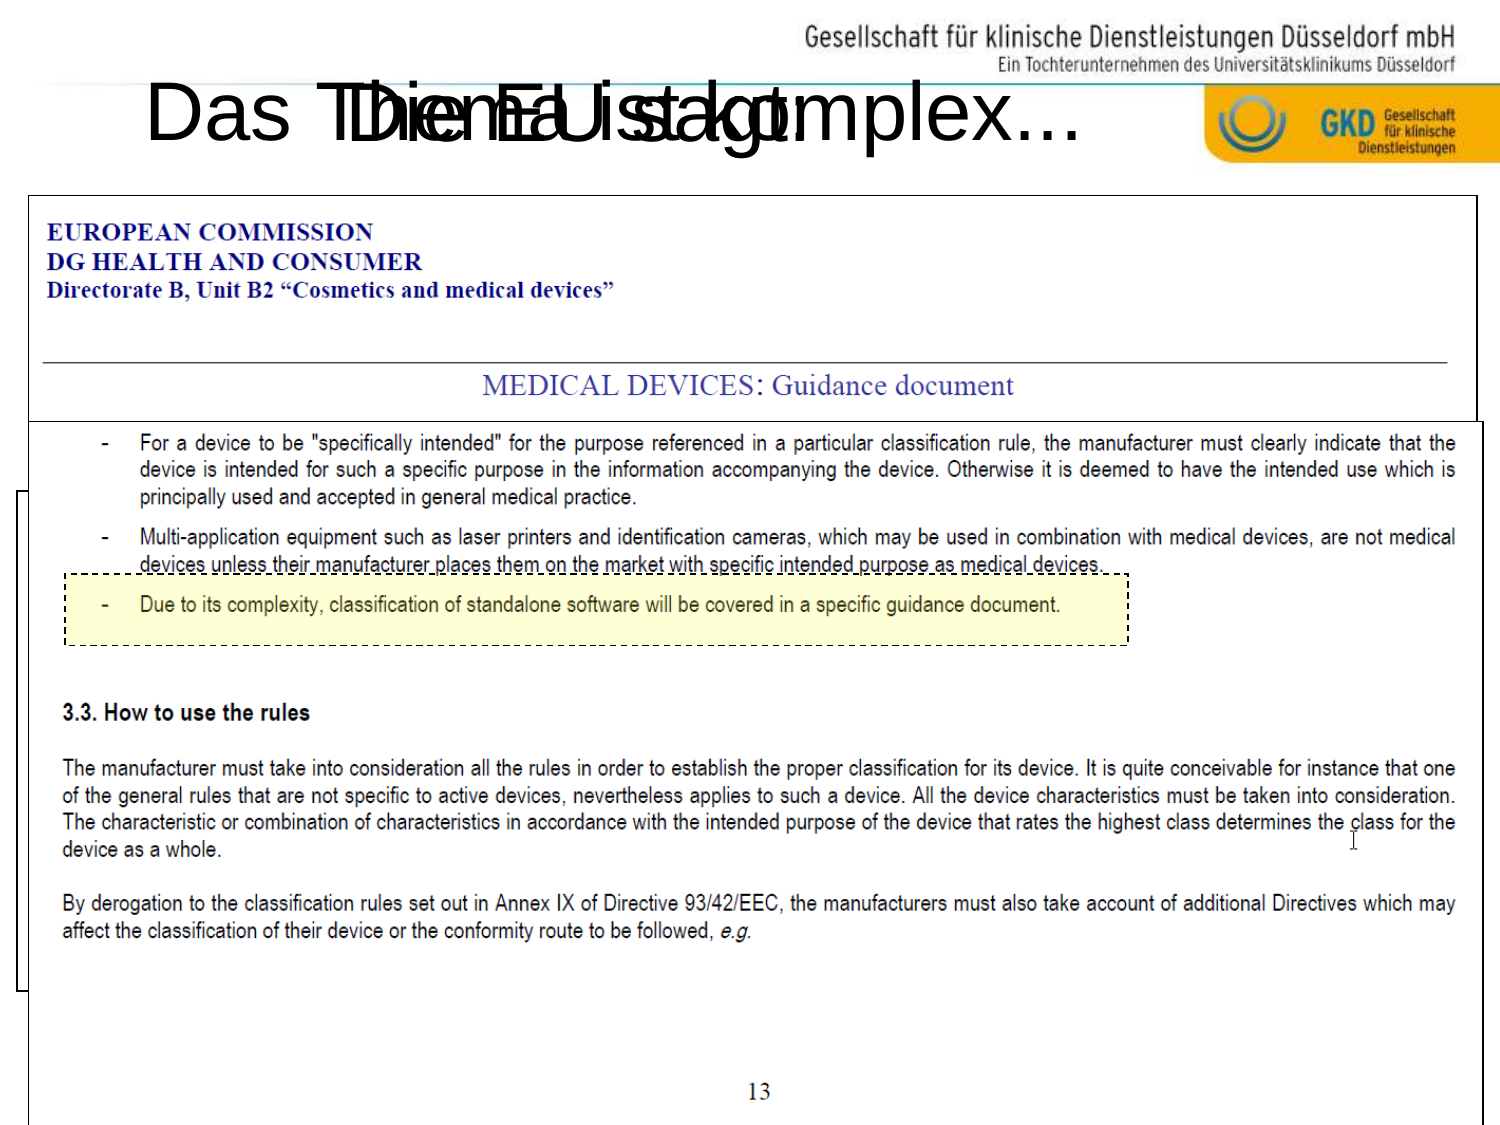

# Das Thema ist komplex...
Die EU sagt: